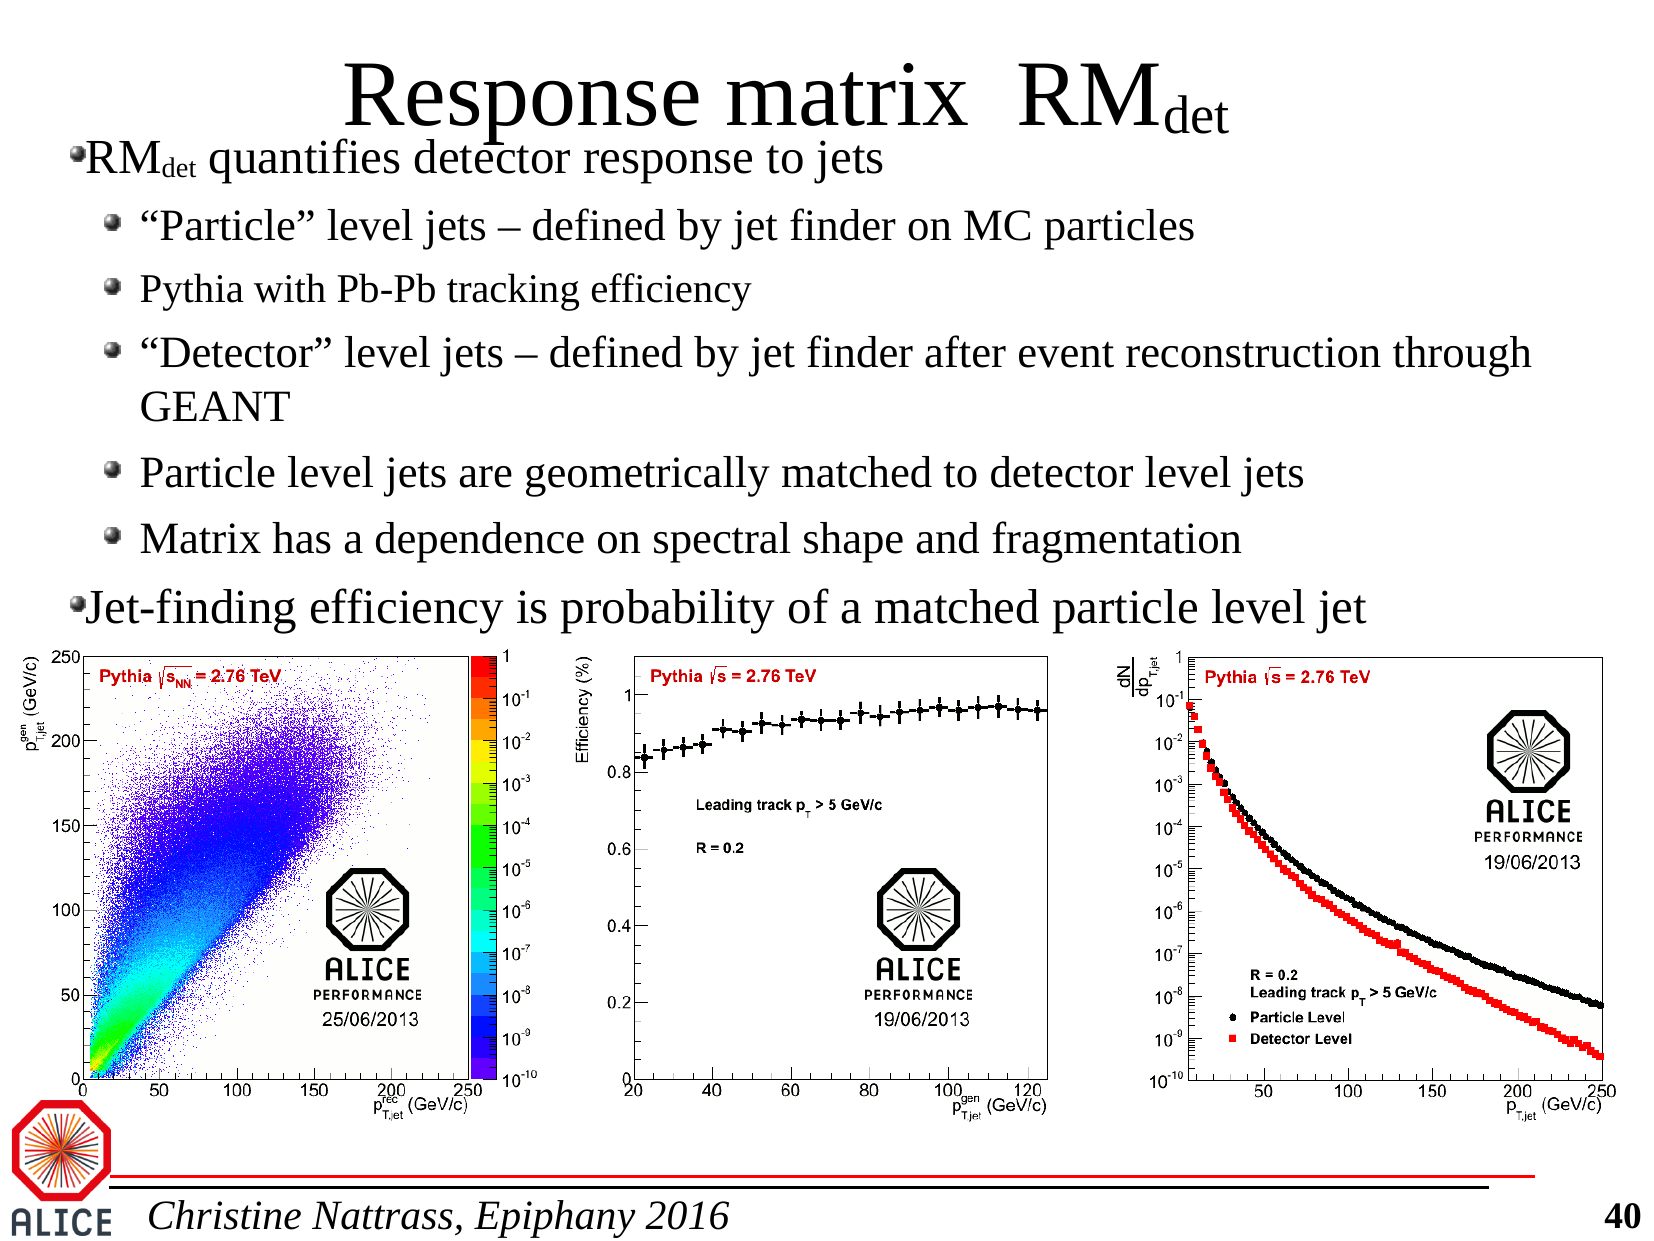

# Response matrix RMdet
RMdet quantifies detector response to jets
“Particle” level jets – defined by jet finder on MC particles
Pythia with Pb-Pb tracking efficiency
“Detector” level jets – defined by jet finder after event reconstruction through GEANT
Particle level jets are geometrically matched to detector level jets
Matrix has a dependence on spectral shape and fragmentation
Jet-finding efficiency is probability of a matched particle level jet